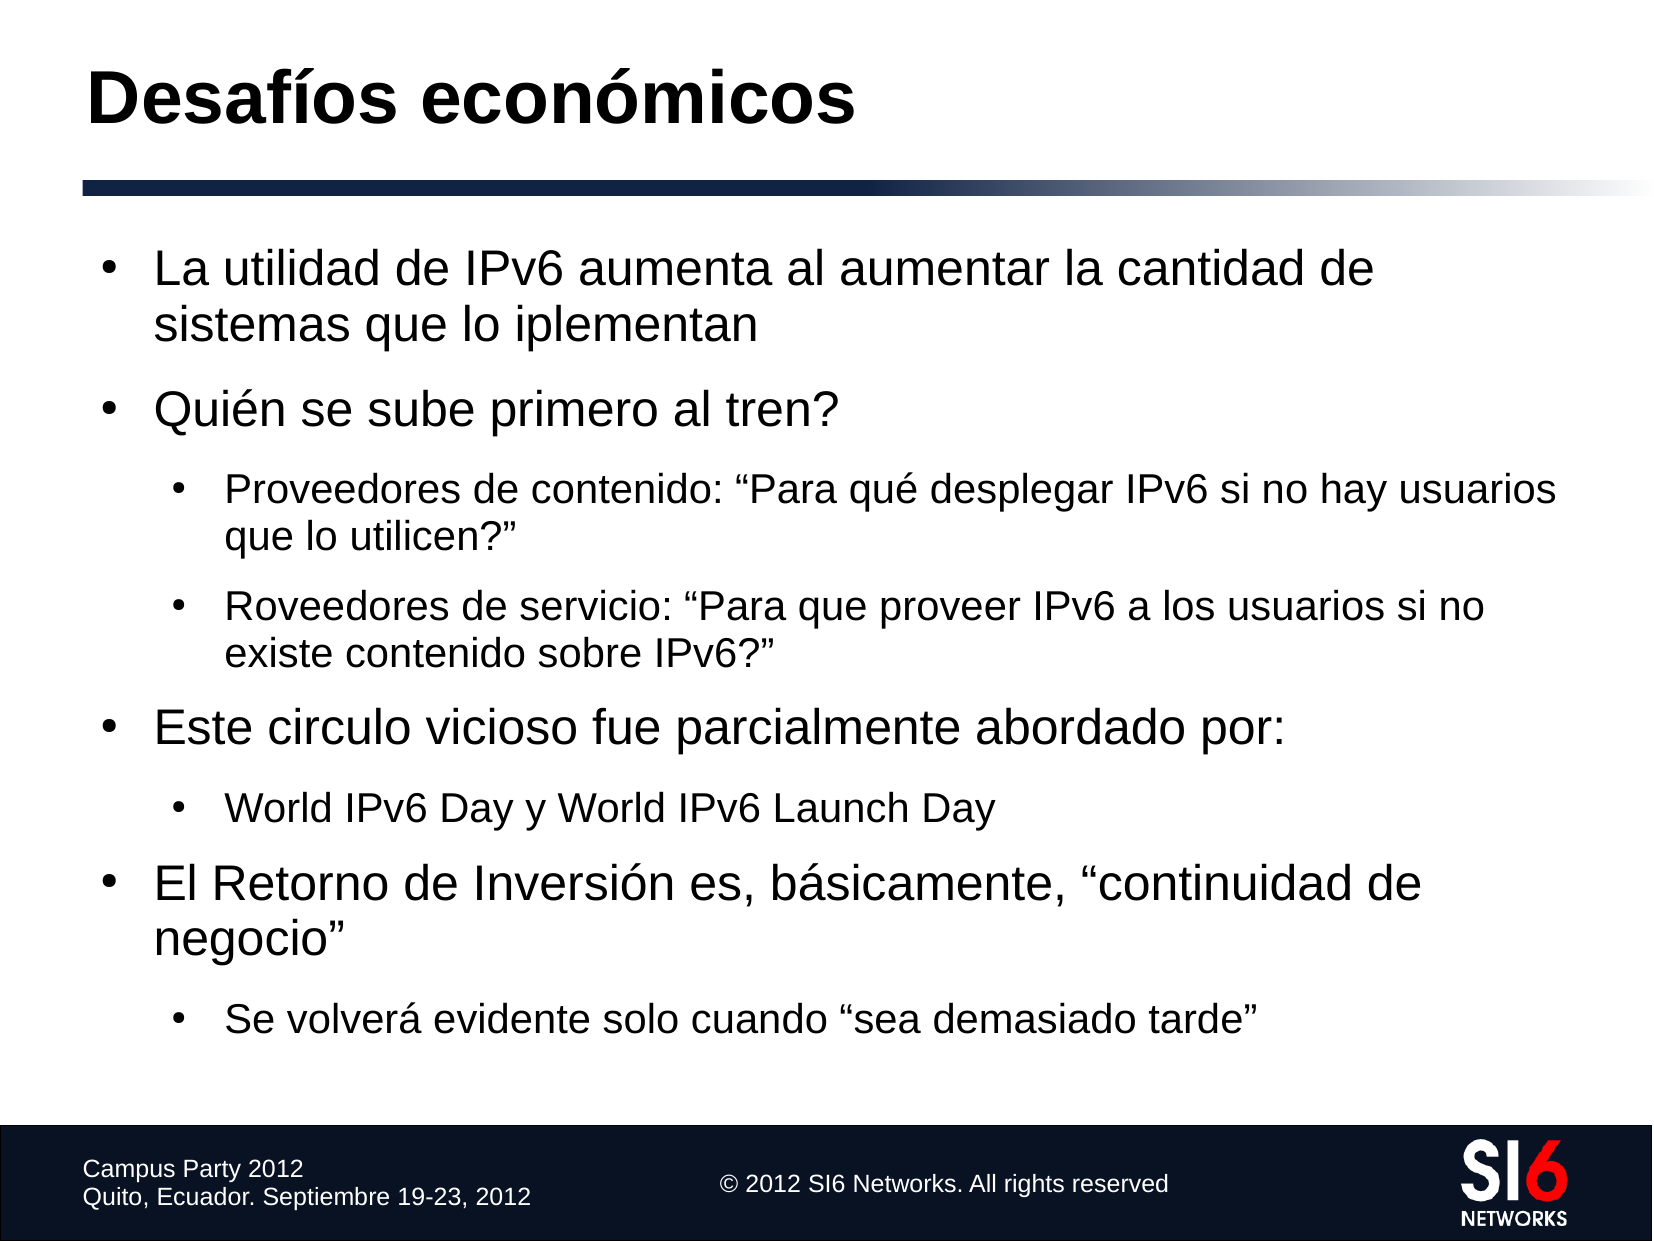

# Desafíos económicos
La utilidad de IPv6 aumenta al aumentar la cantidad de sistemas que lo iplementan
Quién se sube primero al tren?
Proveedores de contenido: “Para qué desplegar IPv6 si no hay usuarios que lo utilicen?”
Roveedores de servicio: “Para que proveer IPv6 a los usuarios si no existe contenido sobre IPv6?”
Este circulo vicioso fue parcialmente abordado por:
World IPv6 Day y World IPv6 Launch Day
El Retorno de Inversión es, básicamente, “continuidad de negocio”
Se volverá evidente solo cuando “sea demasiado tarde”
Congreso de Seguridad en Computo 2011